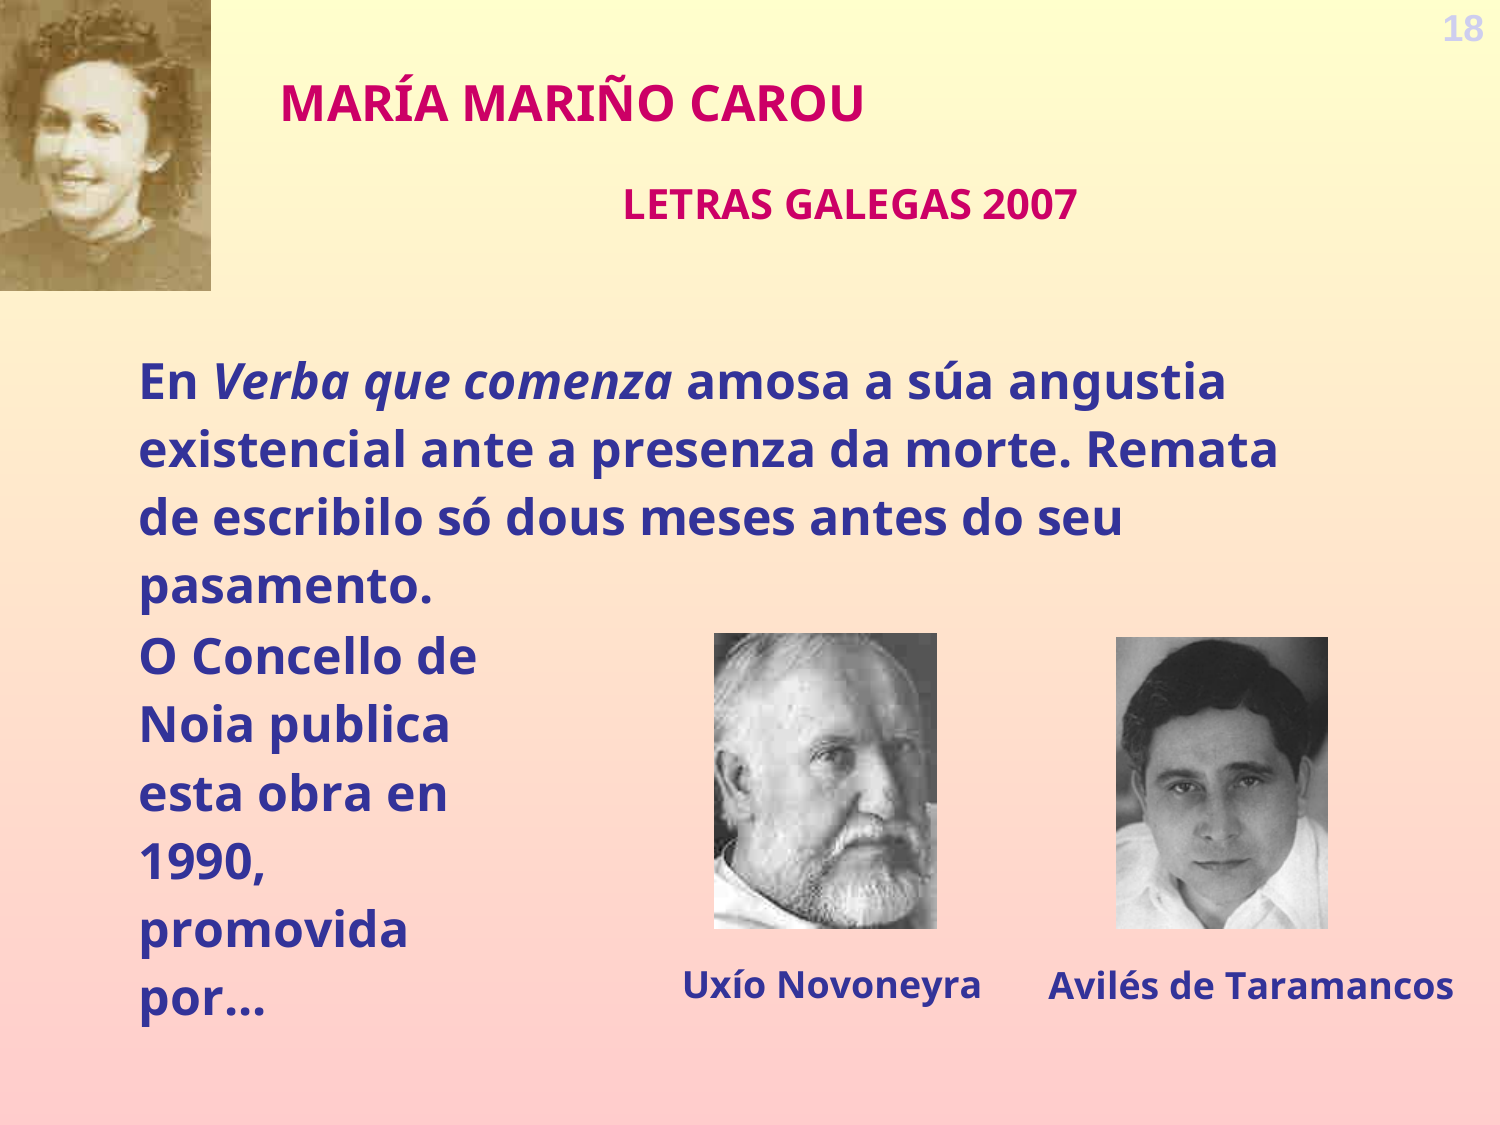

18
MARÍA MARIÑO CAROU
LETRAS GALEGAS 2007
En Verba que comenza amosa a súa angustia existencial ante a presenza da morte. Remata de escribilo só dous meses antes do seu pasamento.
O Concello de Noia publica esta obra en 1990, promovida por...
Uxío Novoneyra
Avilés de Taramancos